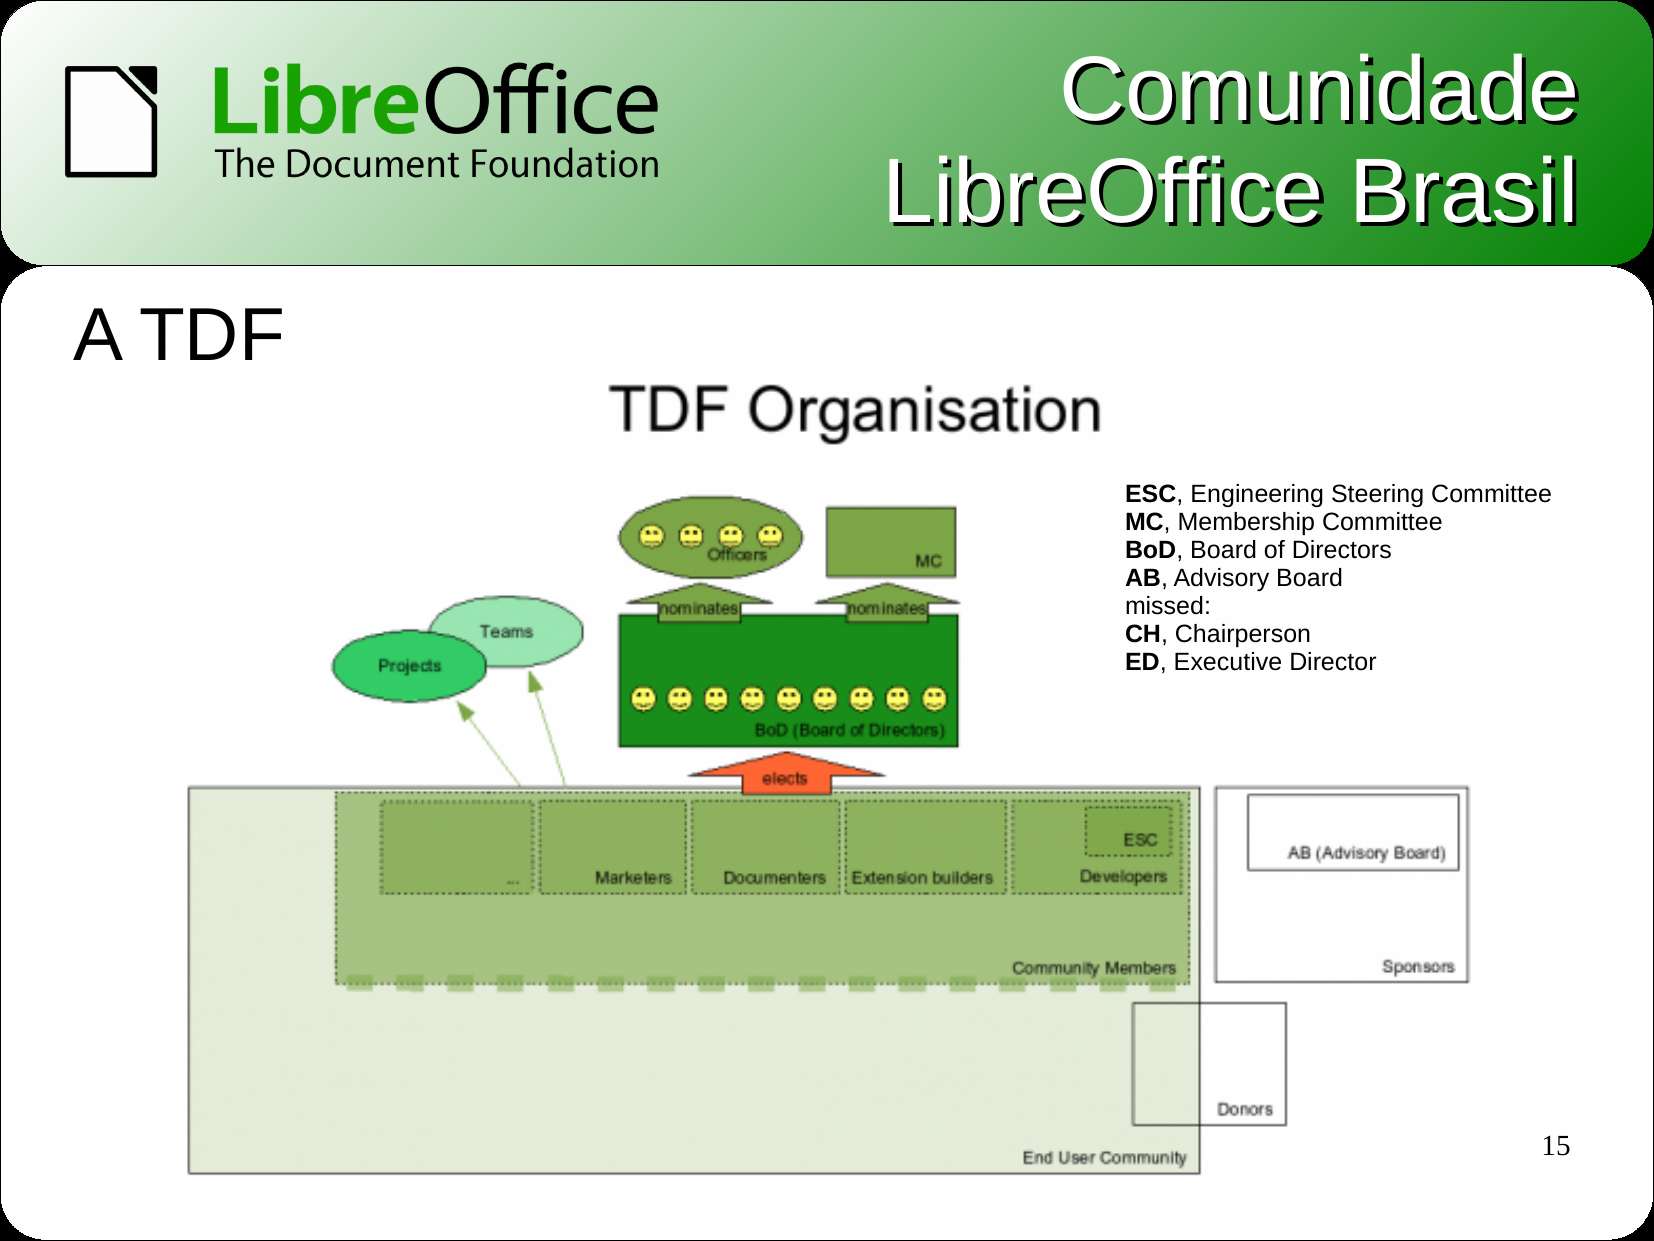

Comunidade LibreOffice Brasil
ESC, Engineering Steering Committee
MC, Membership Committee
BoD, Board of Directors
AB, Advisory Board
missed:
CH, Chairperson
ED, Executive Director
A TDF
15